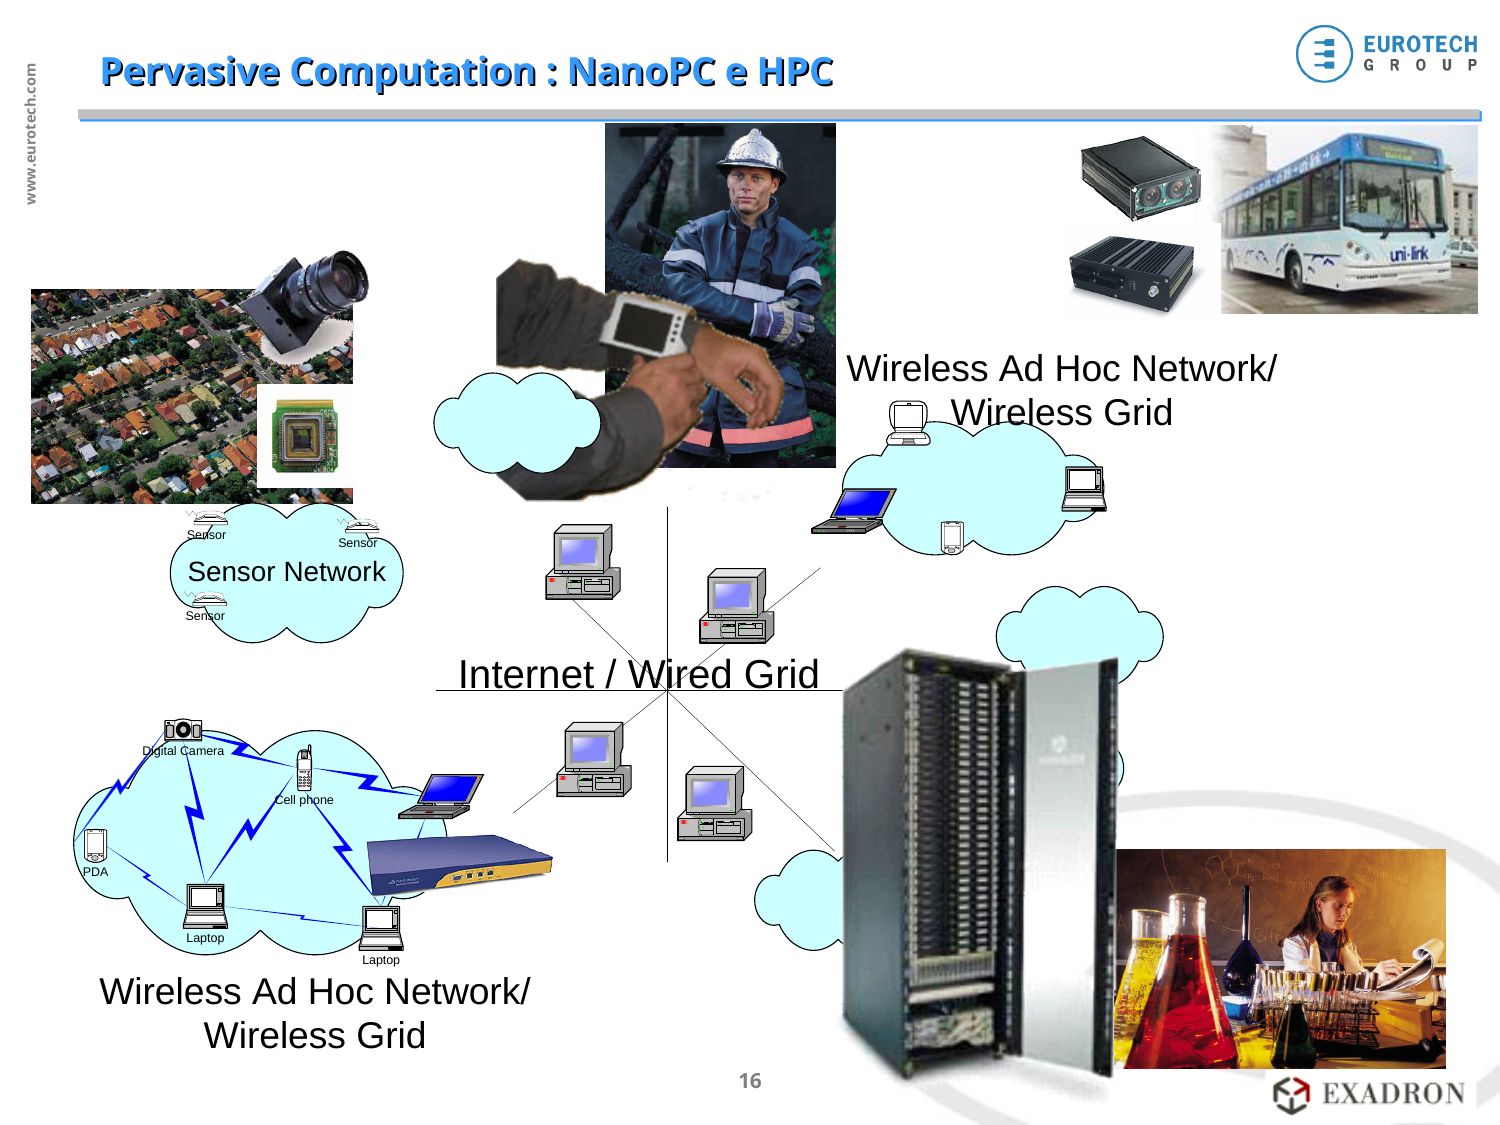

# Pervasive Computation : NanoPC e HPC